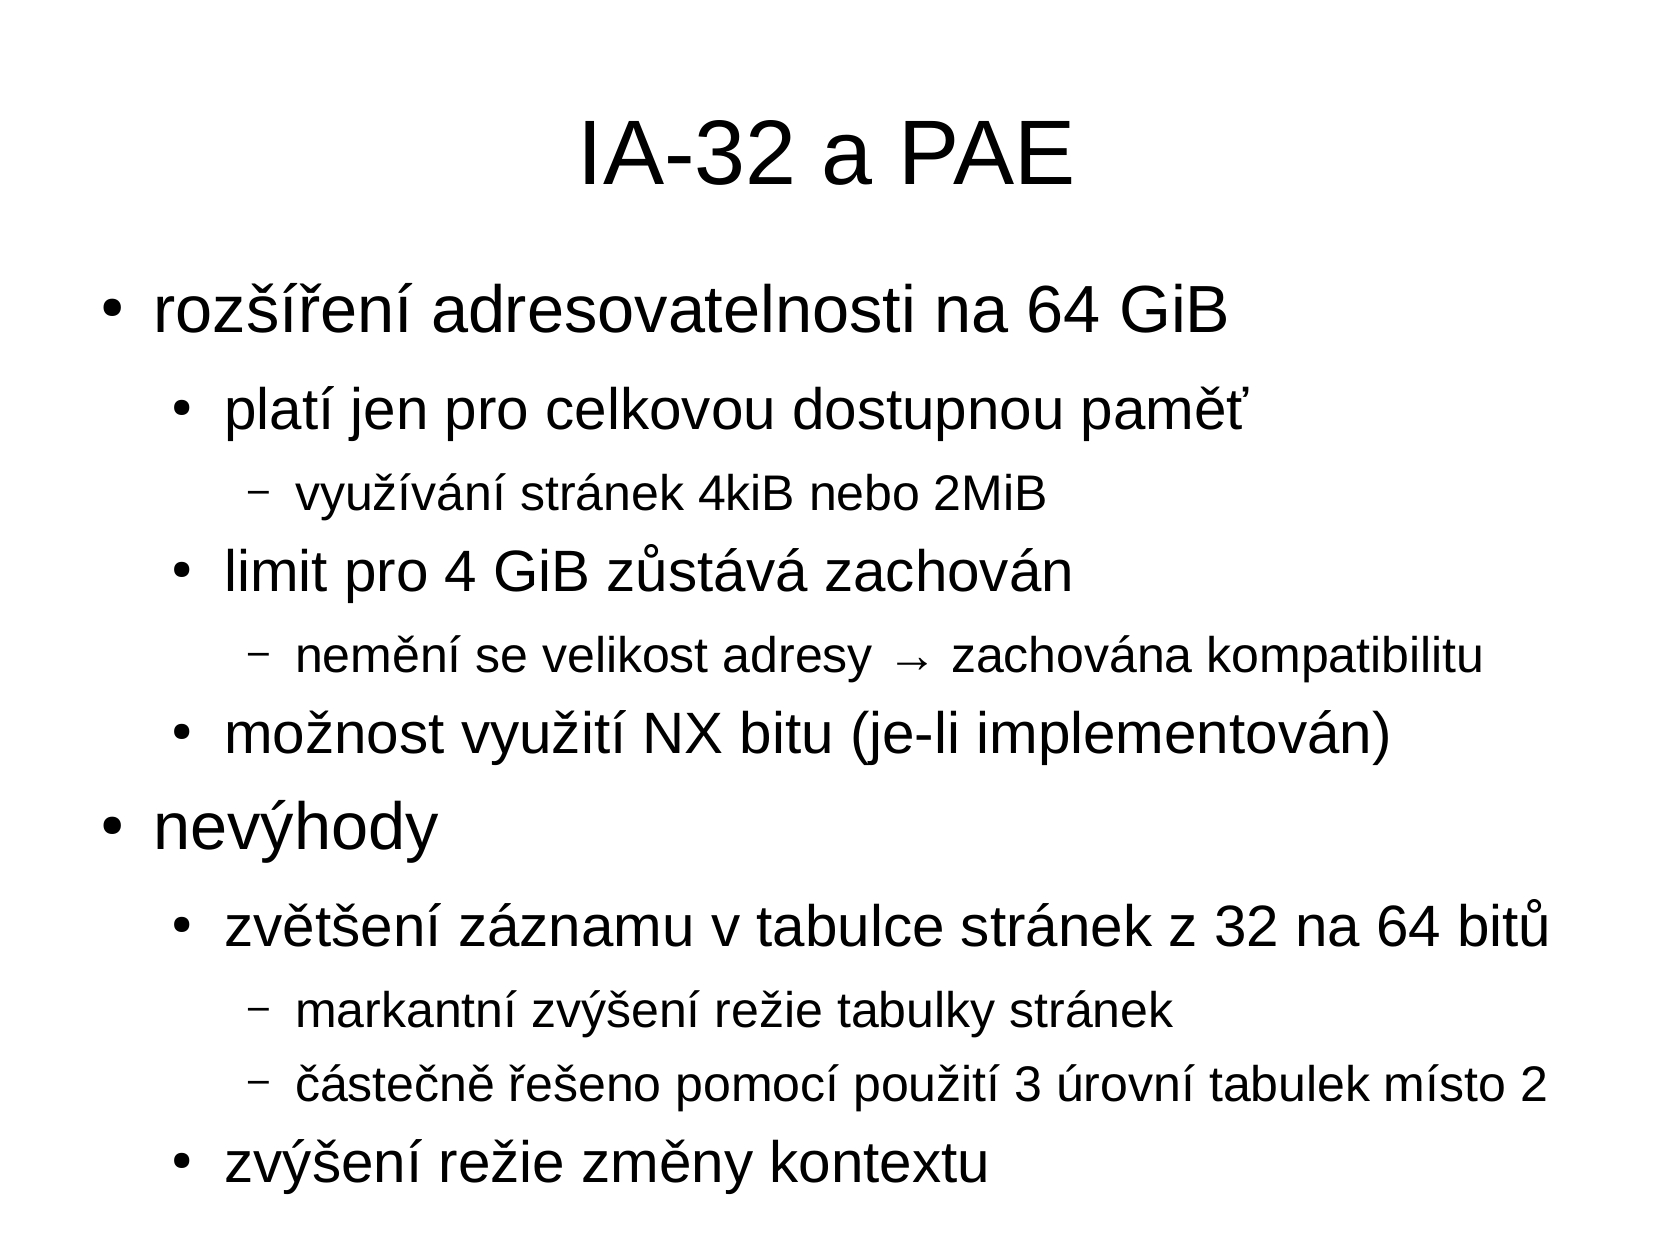

# IA-32 a PAE
rozšíření adresovatelnosti na 64 GiB
platí jen pro celkovou dostupnou paměť
využívání stránek 4kiB nebo 2MiB
limit pro 4 GiB zůstává zachován
nemění se velikost adresy → zachována kompatibilitu
možnost využití NX bitu (je-li implementován)
nevýhody
zvětšení záznamu v tabulce stránek z 32 na 64 bitů
markantní zvýšení režie tabulky stránek
částečně řešeno pomocí použití 3 úrovní tabulek místo 2
zvýšení režie změny kontextu